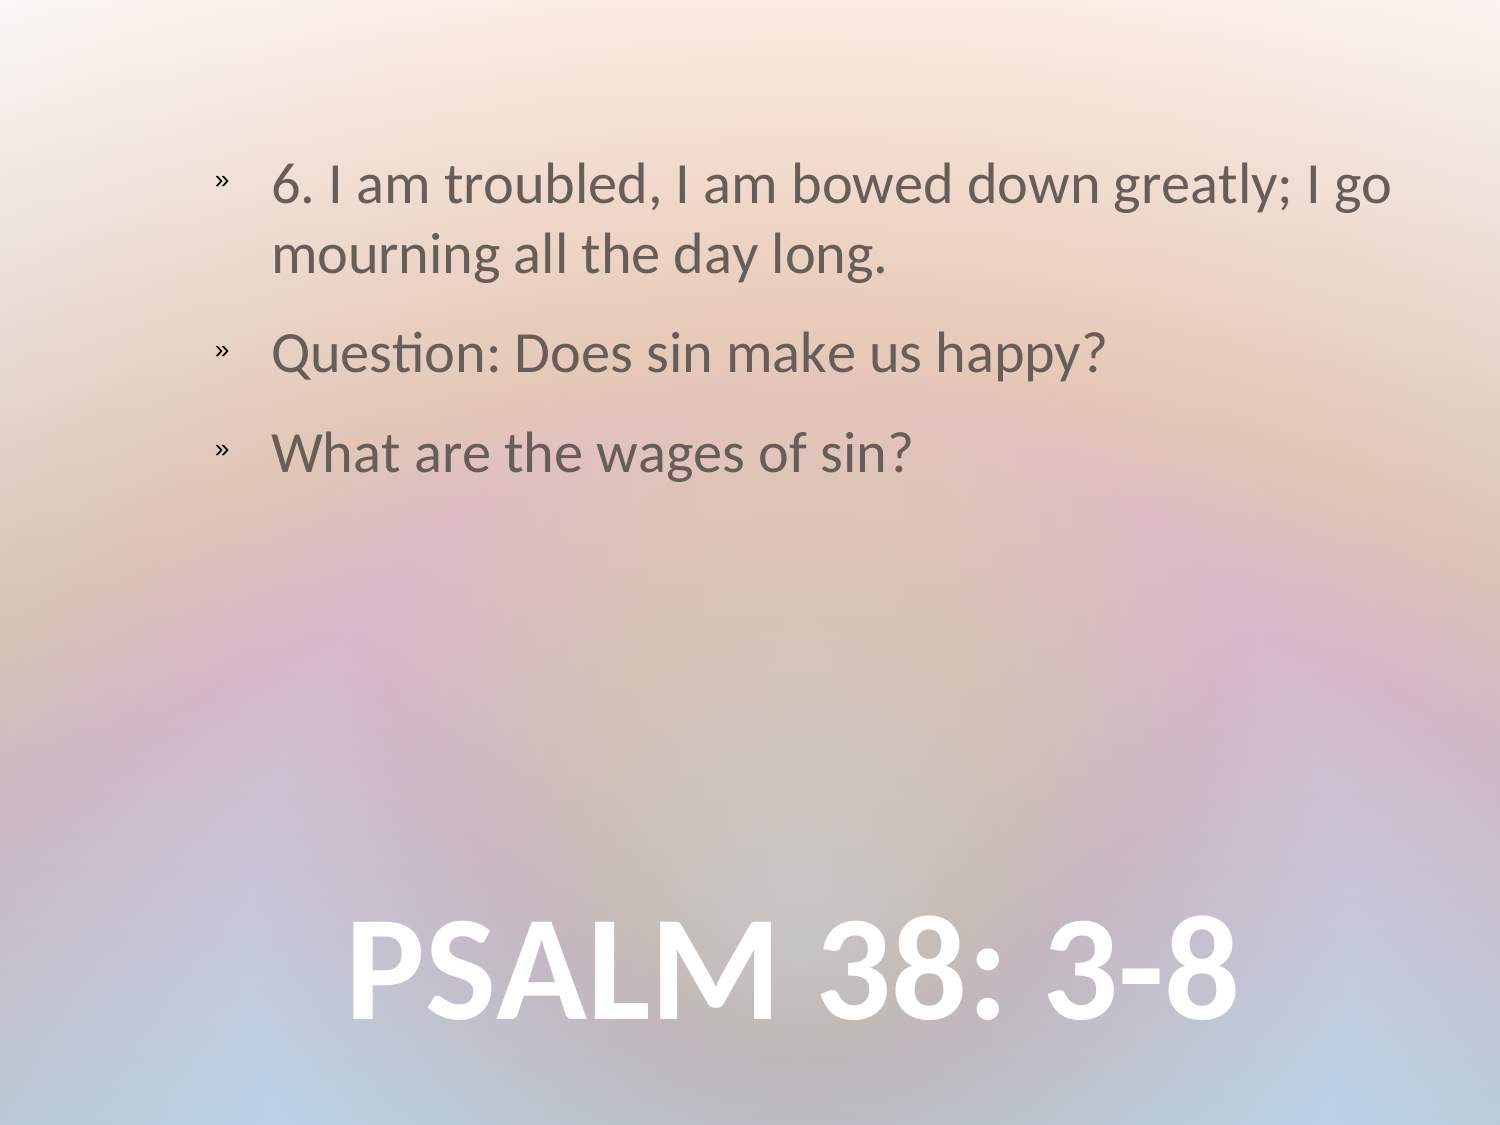

6. I am troubled, I am bowed down greatly; I go mourning all the day long.
Question: Does sin make us happy?
What are the wages of sin?
# PSALM 38: 3-8